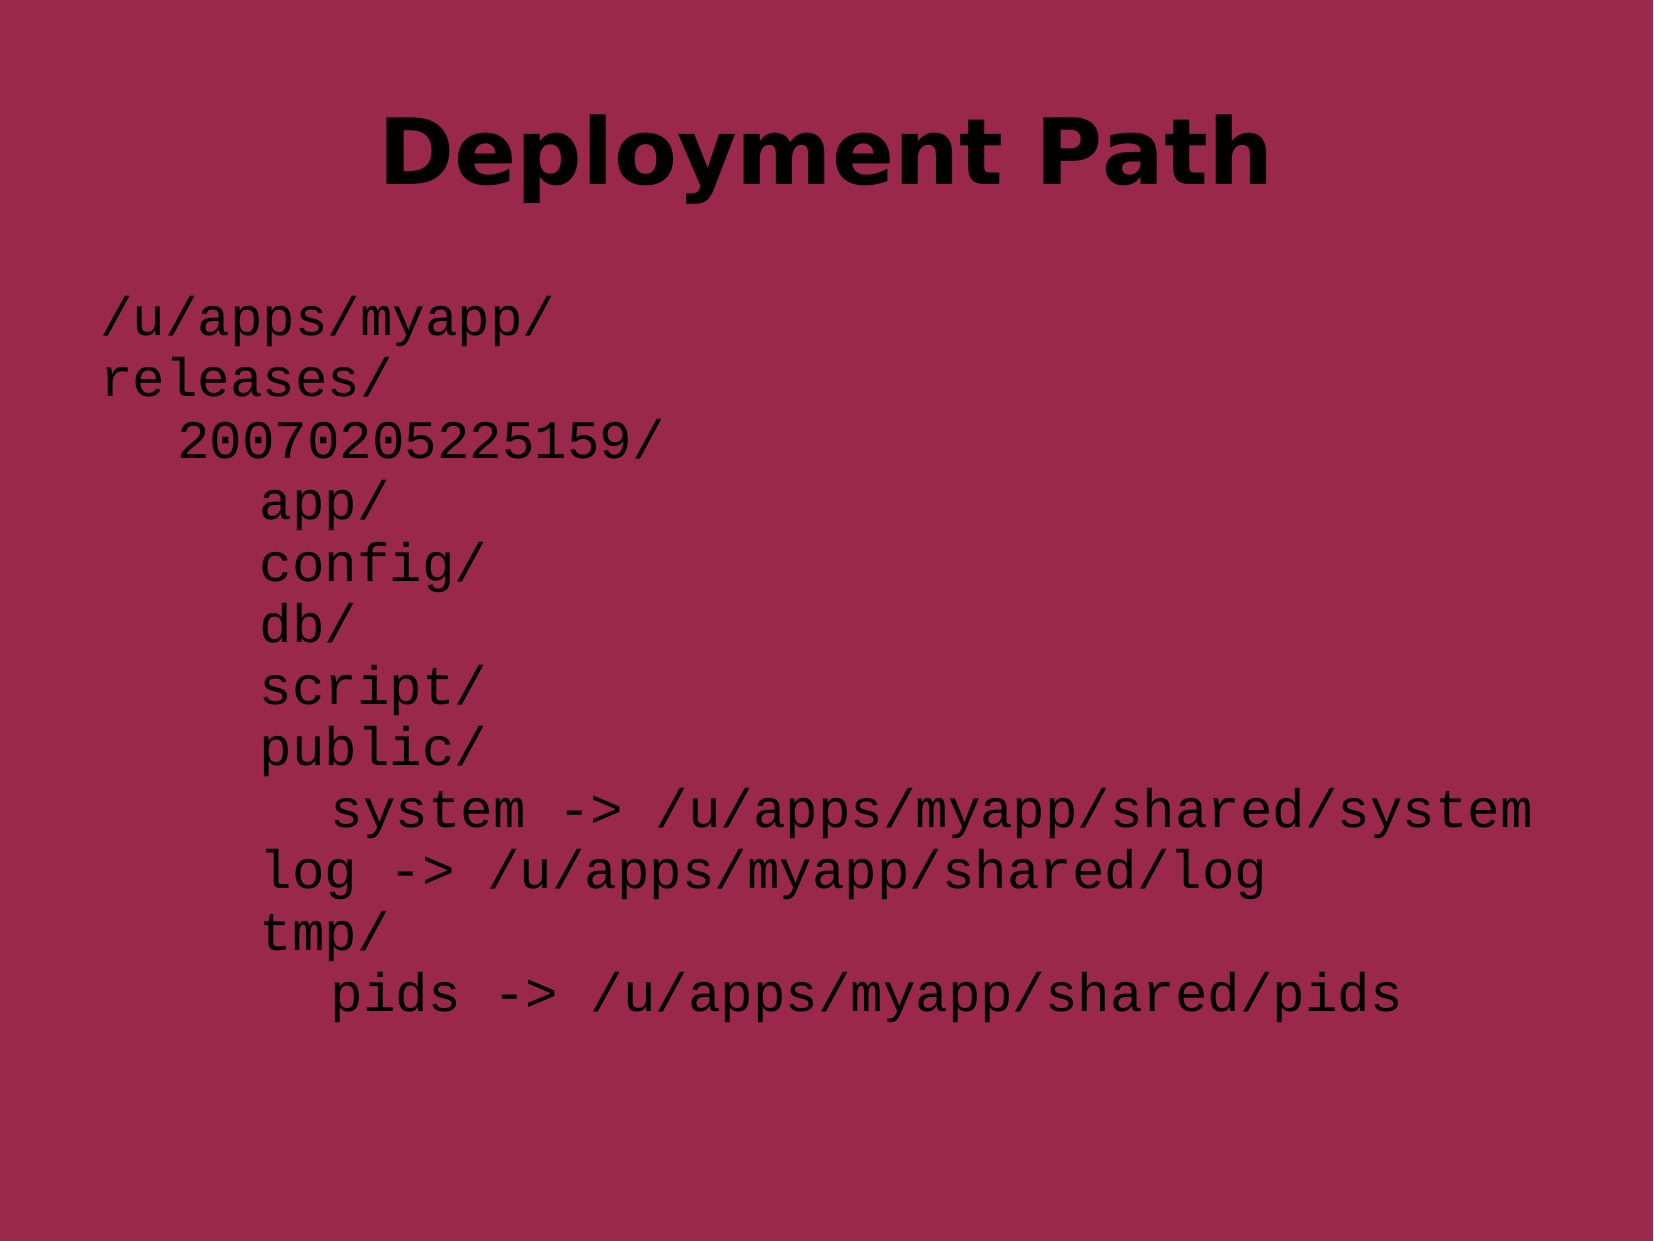

# Deployment Path
/u/apps/myapp/
releases/
20070205225159/
app/
config/
db/
script/
public/
system -> /u/apps/myapp/shared/system
log -> /u/apps/myapp/shared/log
tmp/
pids -> /u/apps/myapp/shared/pids